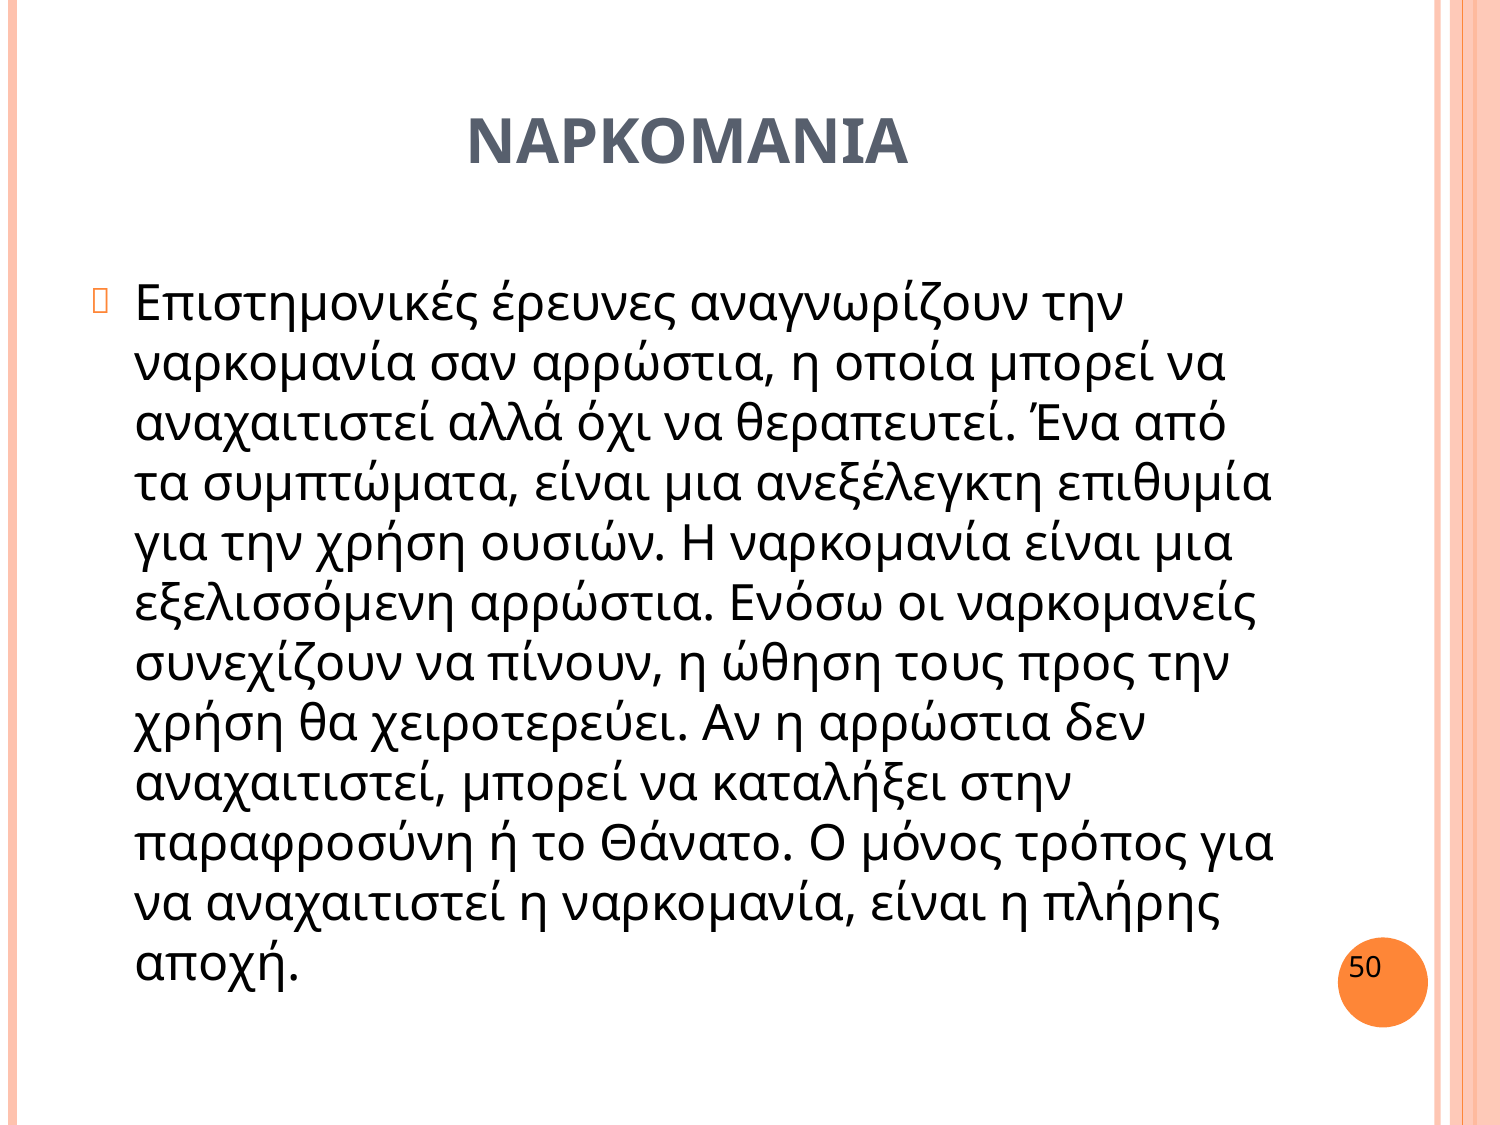

# ΝΑΡΚΟΜΑΝΙΑ
Επιστημονικές έρευνες αναγνωρίζουν την ναρκομανία σαν αρρώστια, η οποία μπορεί να αναχαιτιστεί αλλά όχι να θεραπευτεί. Ένα από τα συμπτώματα, είναι μια ανεξέλεγκτη επιθυμία για την χρήση ουσιών. Η ναρκομανία είναι μια εξελισσόμενη αρρώστια. Ενόσω οι ναρκομανείς συνεχίζουν να πίνουν, η ώθηση τους προς την χρήση θα χειροτερεύει. Αν η αρρώστια δεν αναχαιτιστεί, μπορεί να καταλήξει στην παραφροσύνη ή το Θάνατο. Ο μόνος τρόπος για να αναχαιτιστεί η ναρκομανία, είναι η πλήρης αποχή.